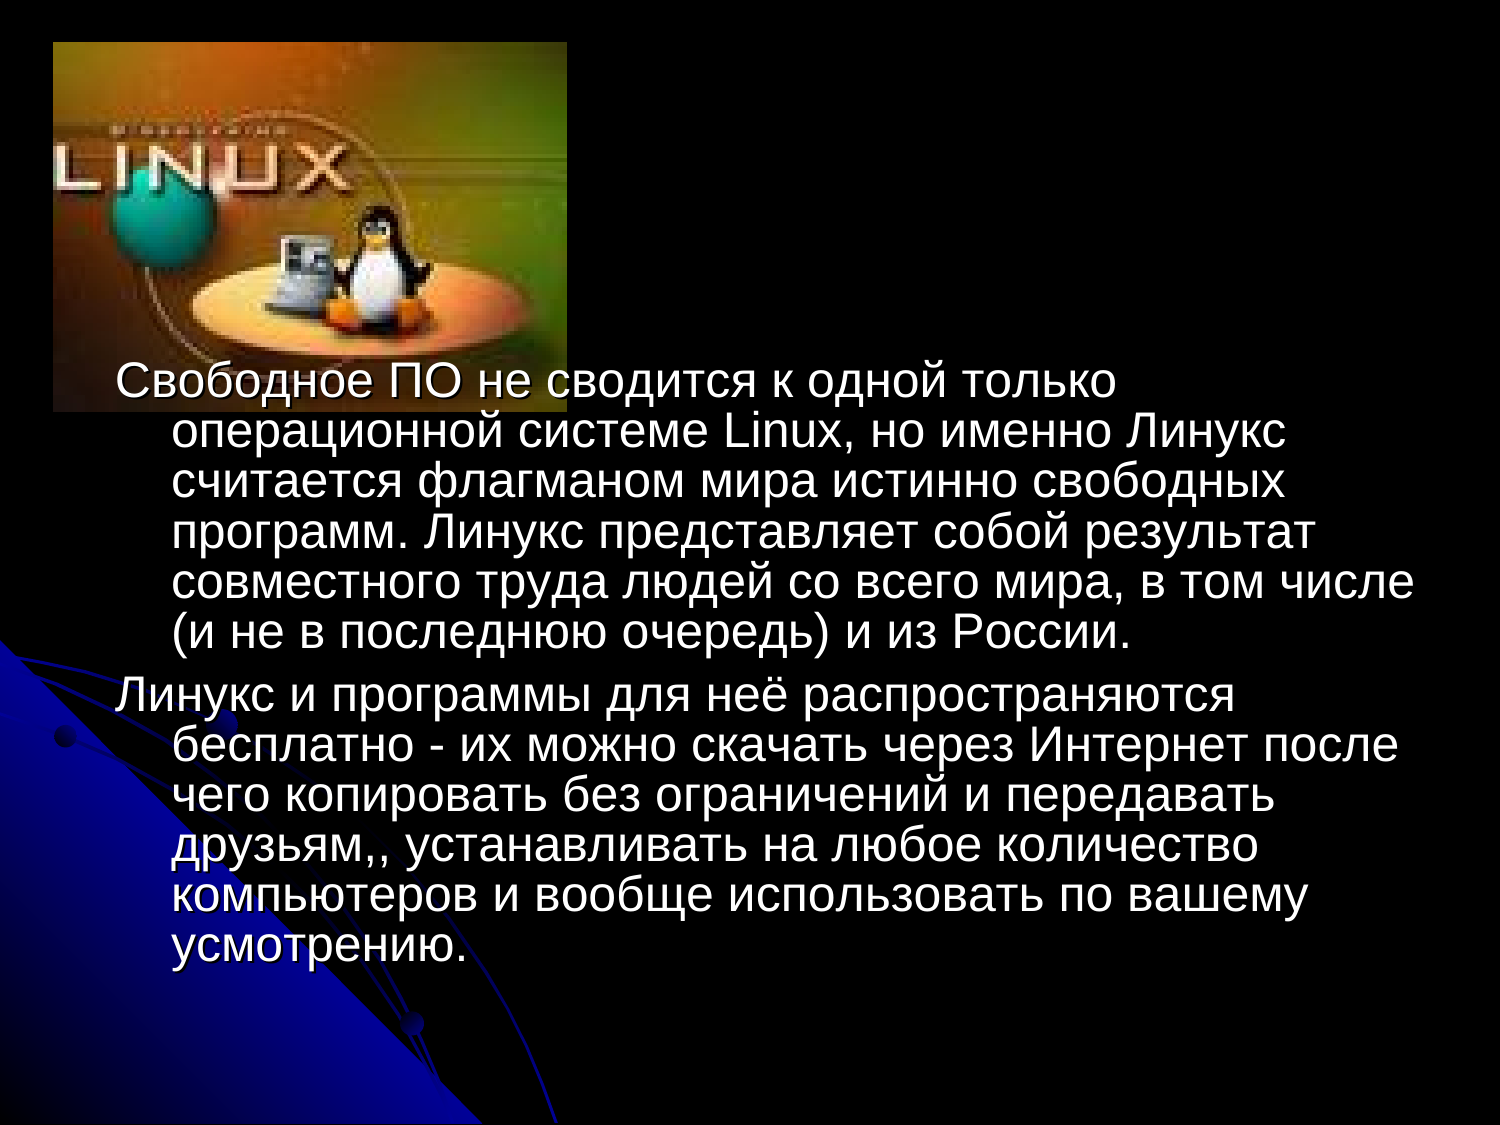

# Свободное ПО не сводится к одной только операционной системе Linux, но именно Линукс считается флагманом мира истинно свободных программ. Линукс представляет собой результат совместного труда людей со всего мира, в том числе (и не в последнюю очередь) и из России.
Линукс и программы для неё распространяются бесплатно - их можно скачать через Интернет после чего копировать без ограничений и передавать друзьям,, устанавливать на любое количество компьютеров и вообще использовать по вашему усмотрению.